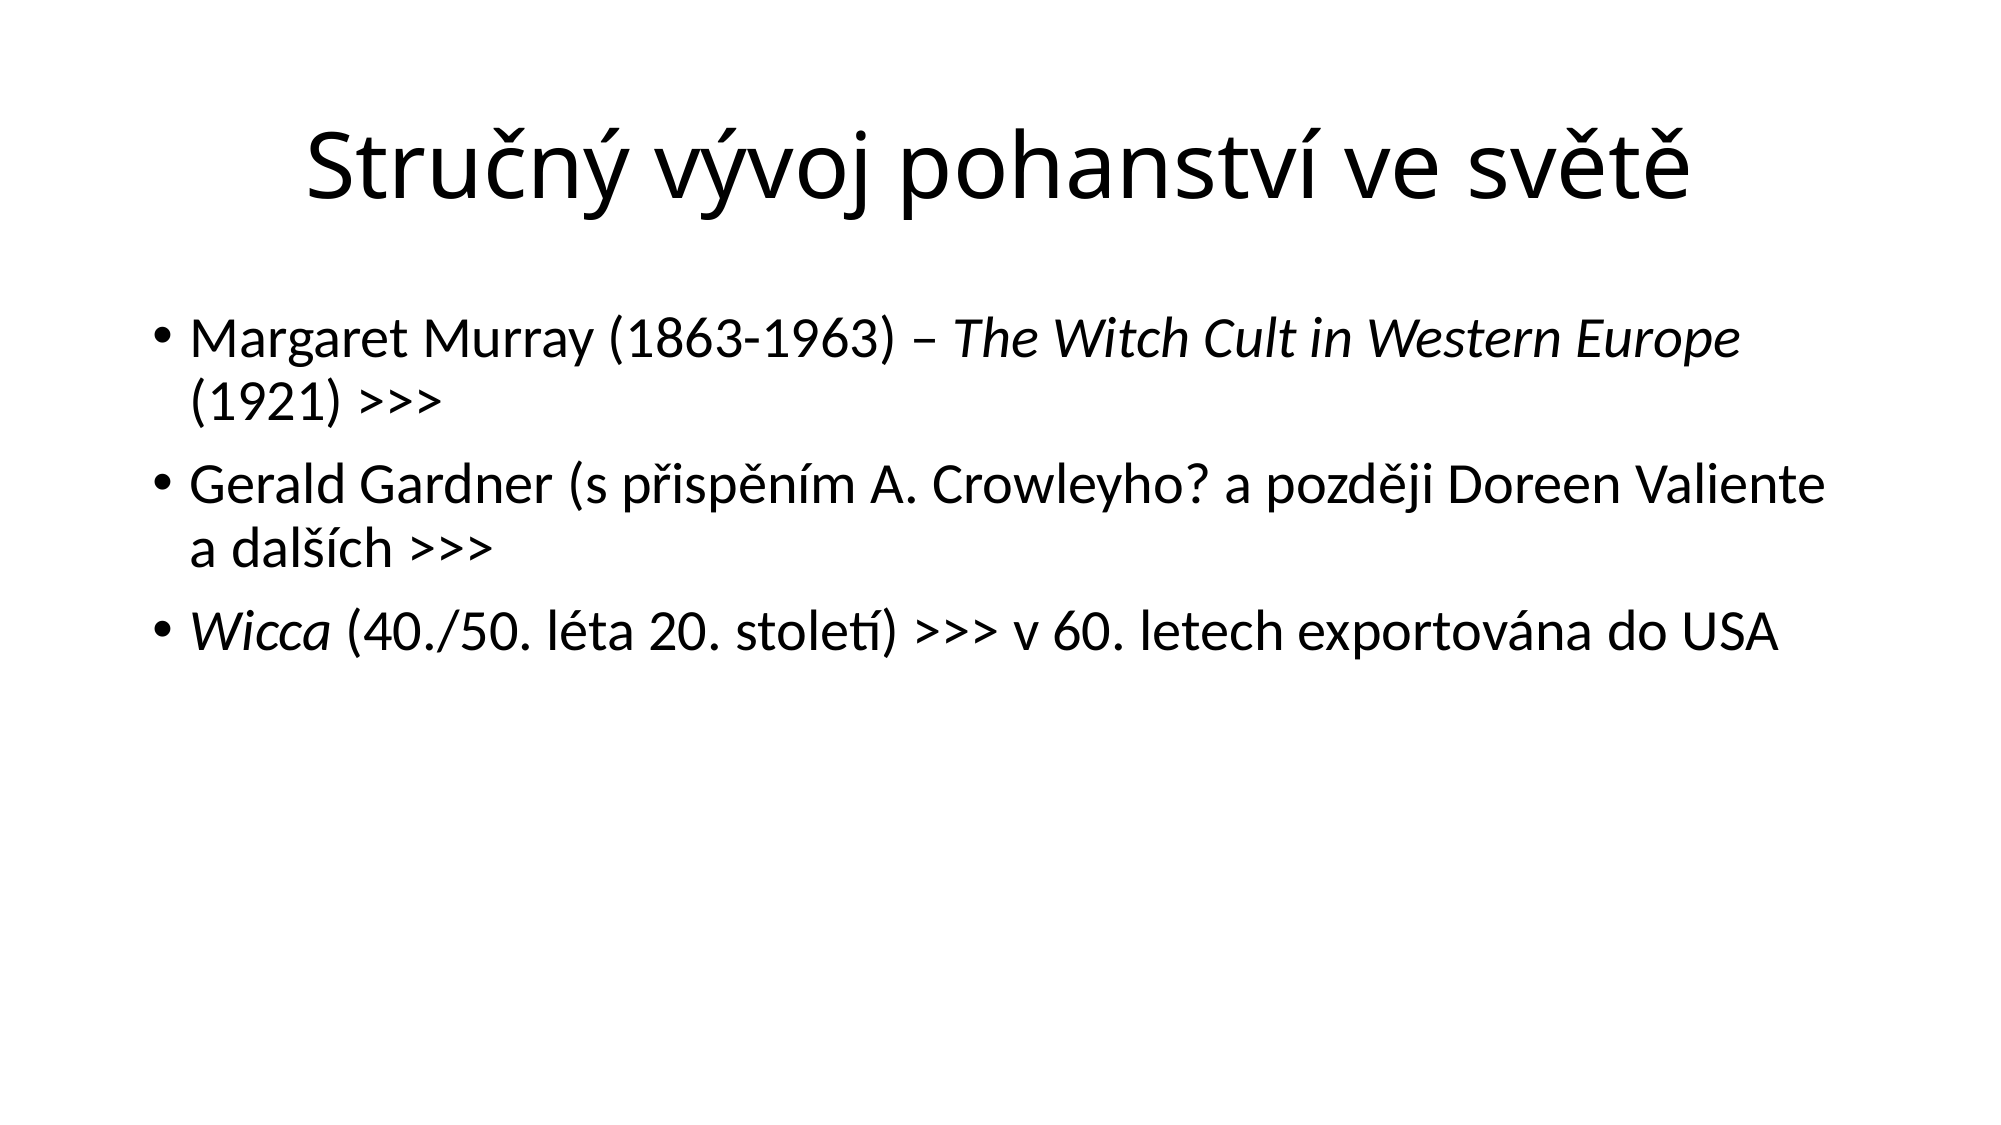

# Stručný vývoj pohanství ve světě
Margaret Murray (1863-1963) – The Witch Cult in Western Europe (1921) >>>
Gerald Gardner (s přispěním A. Crowleyho? a později Doreen Valiente a dalších >>>
Wicca (40./50. léta 20. století) >>> v 60. letech exportována do USA